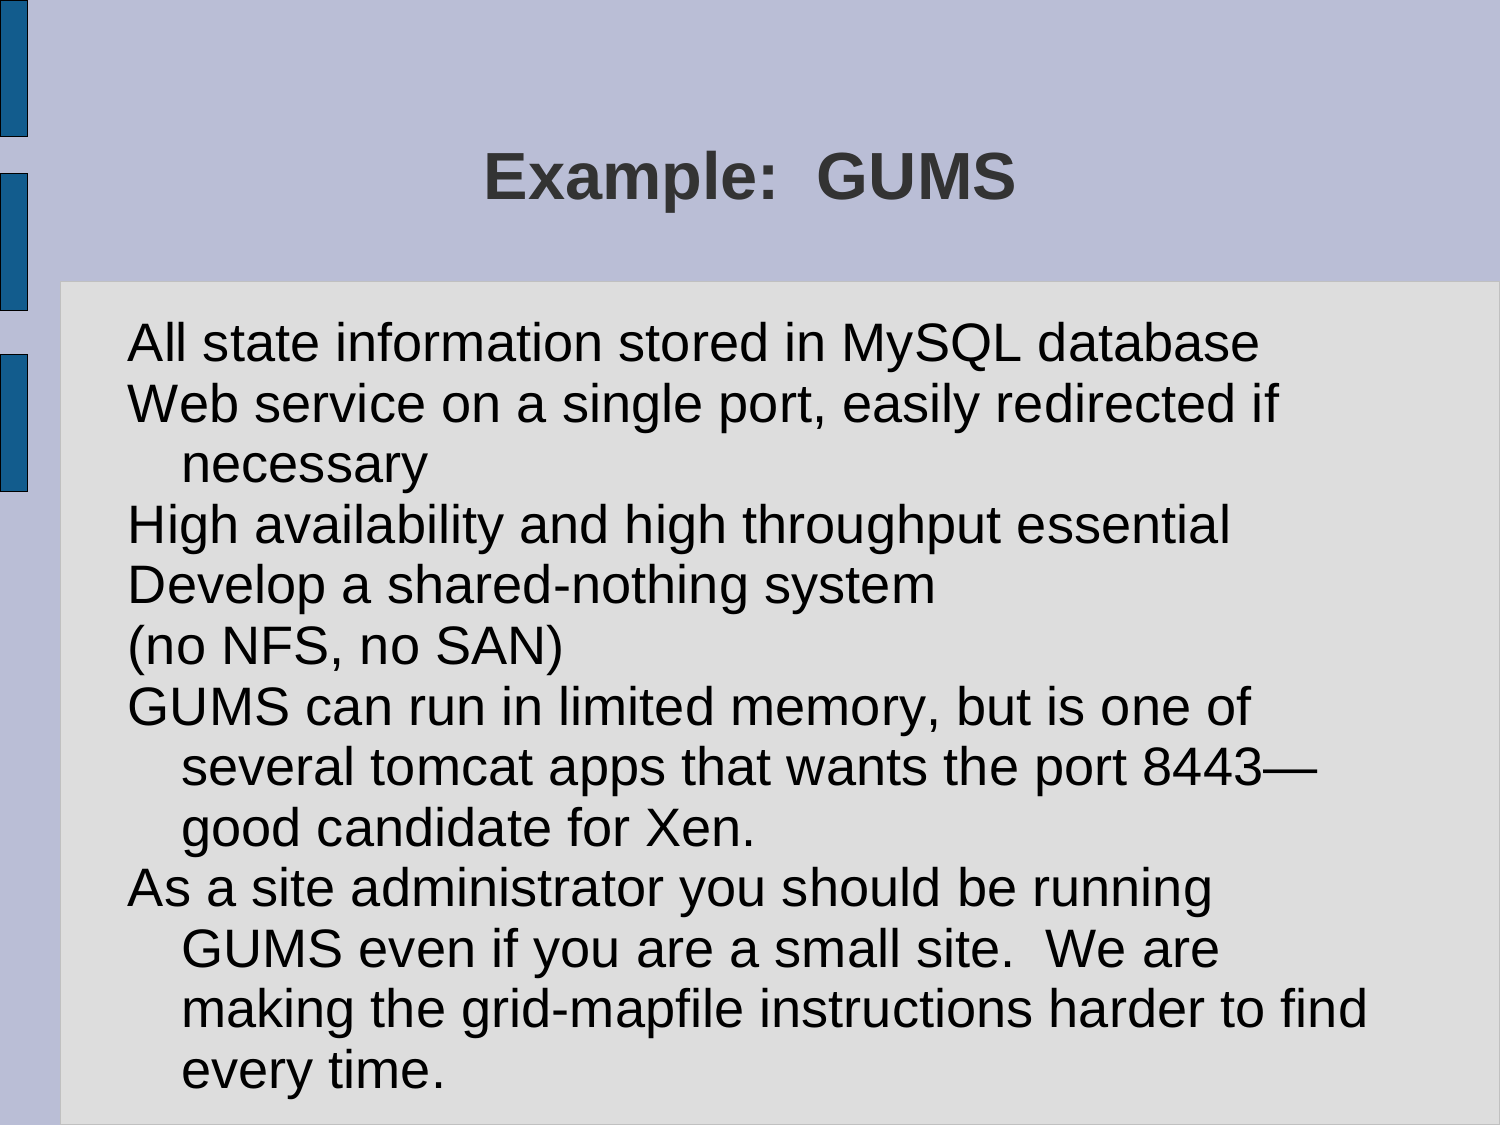

# Example: GUMS
All state information stored in MySQL database
Web service on a single port, easily redirected if necessary
High availability and high throughput essential
Develop a shared-nothing system
(no NFS, no SAN)
GUMS can run in limited memory, but is one of several tomcat apps that wants the port 8443—good candidate for Xen.
As a site administrator you should be running GUMS even if you are a small site. We are making the grid-mapfile instructions harder to find every time.